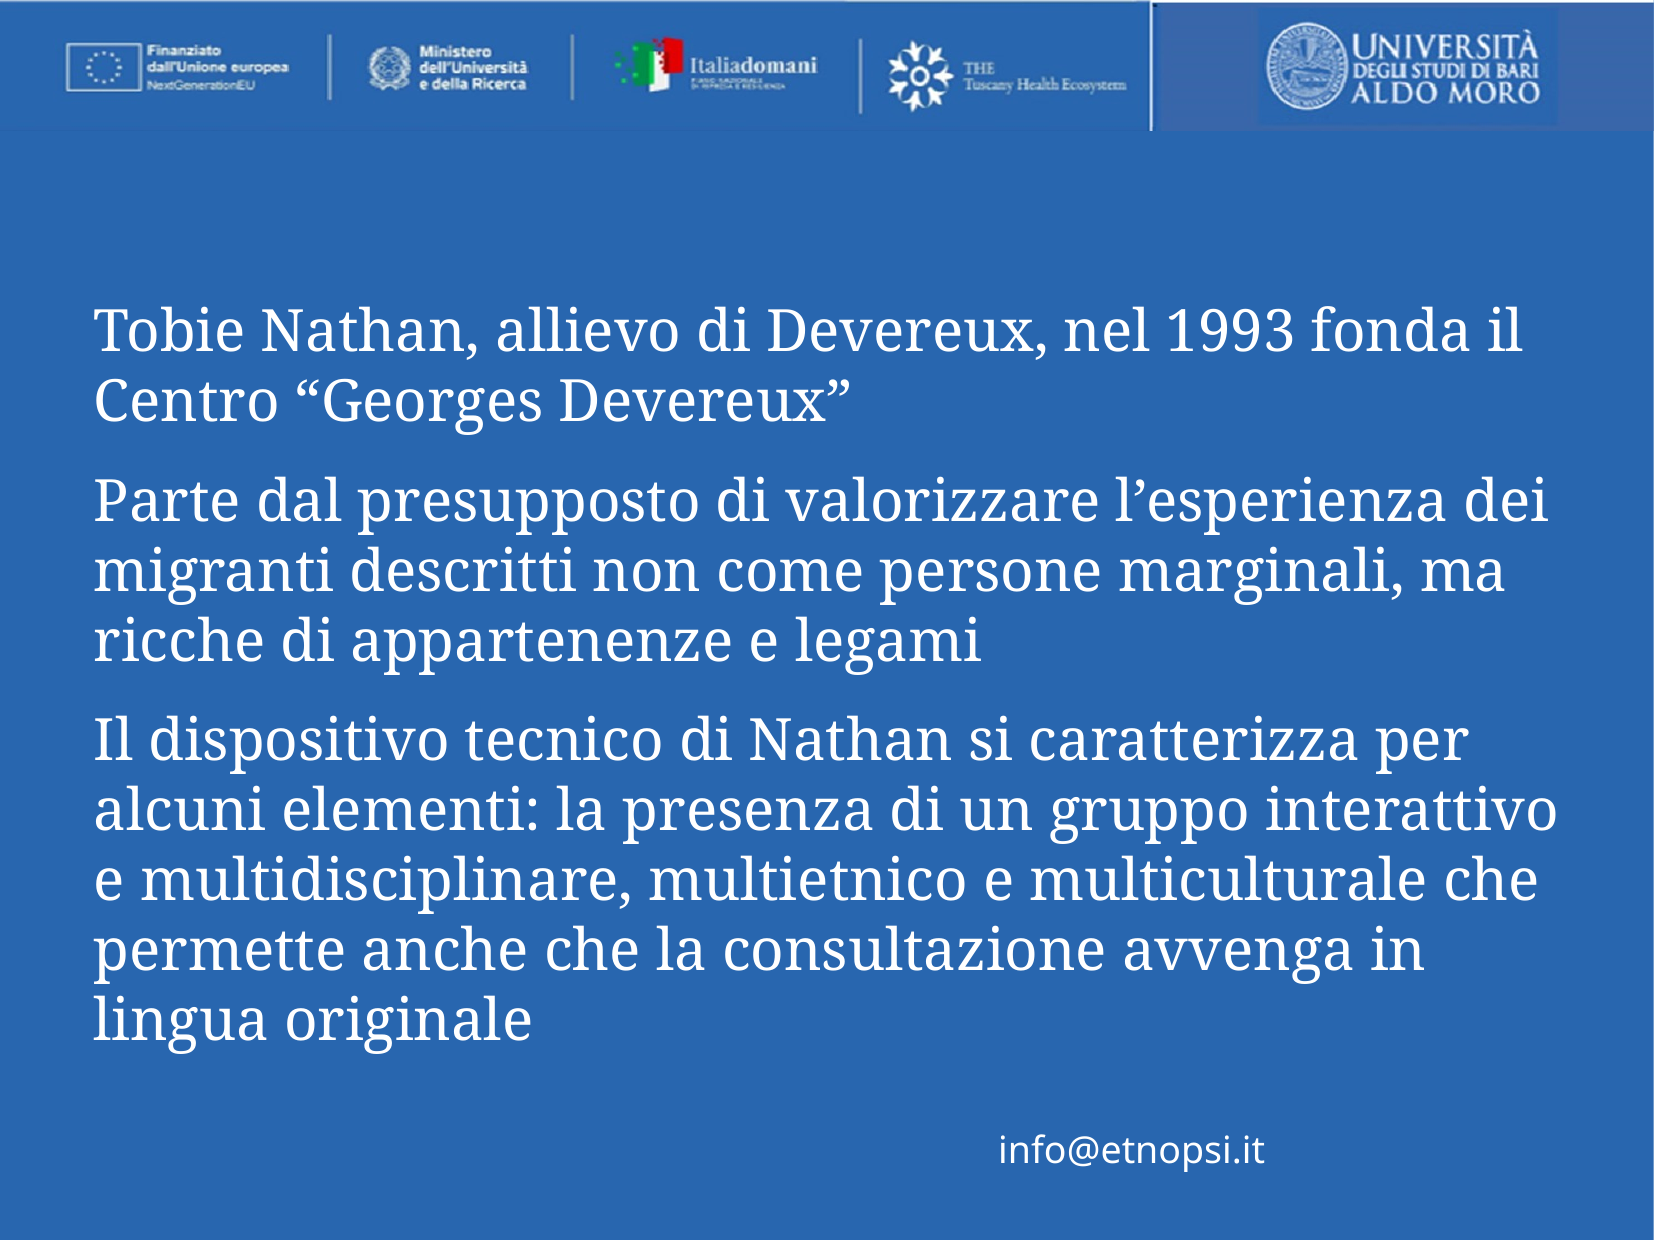

# Tobie Nathan, allievo di Devereux, nel 1993 fonda il Centro “Georges Devereux”
Parte dal presupposto di valorizzare l’esperienza dei migranti descritti non come persone marginali, ma ricche di appartenenze e legami
Il dispositivo tecnico di Nathan si caratterizza per alcuni elementi: la presenza di un gruppo interattivo e multidisciplinare, multietnico e multiculturale che permette anche che la consultazione avvenga in lingua originale
								 info@etnopsi.it